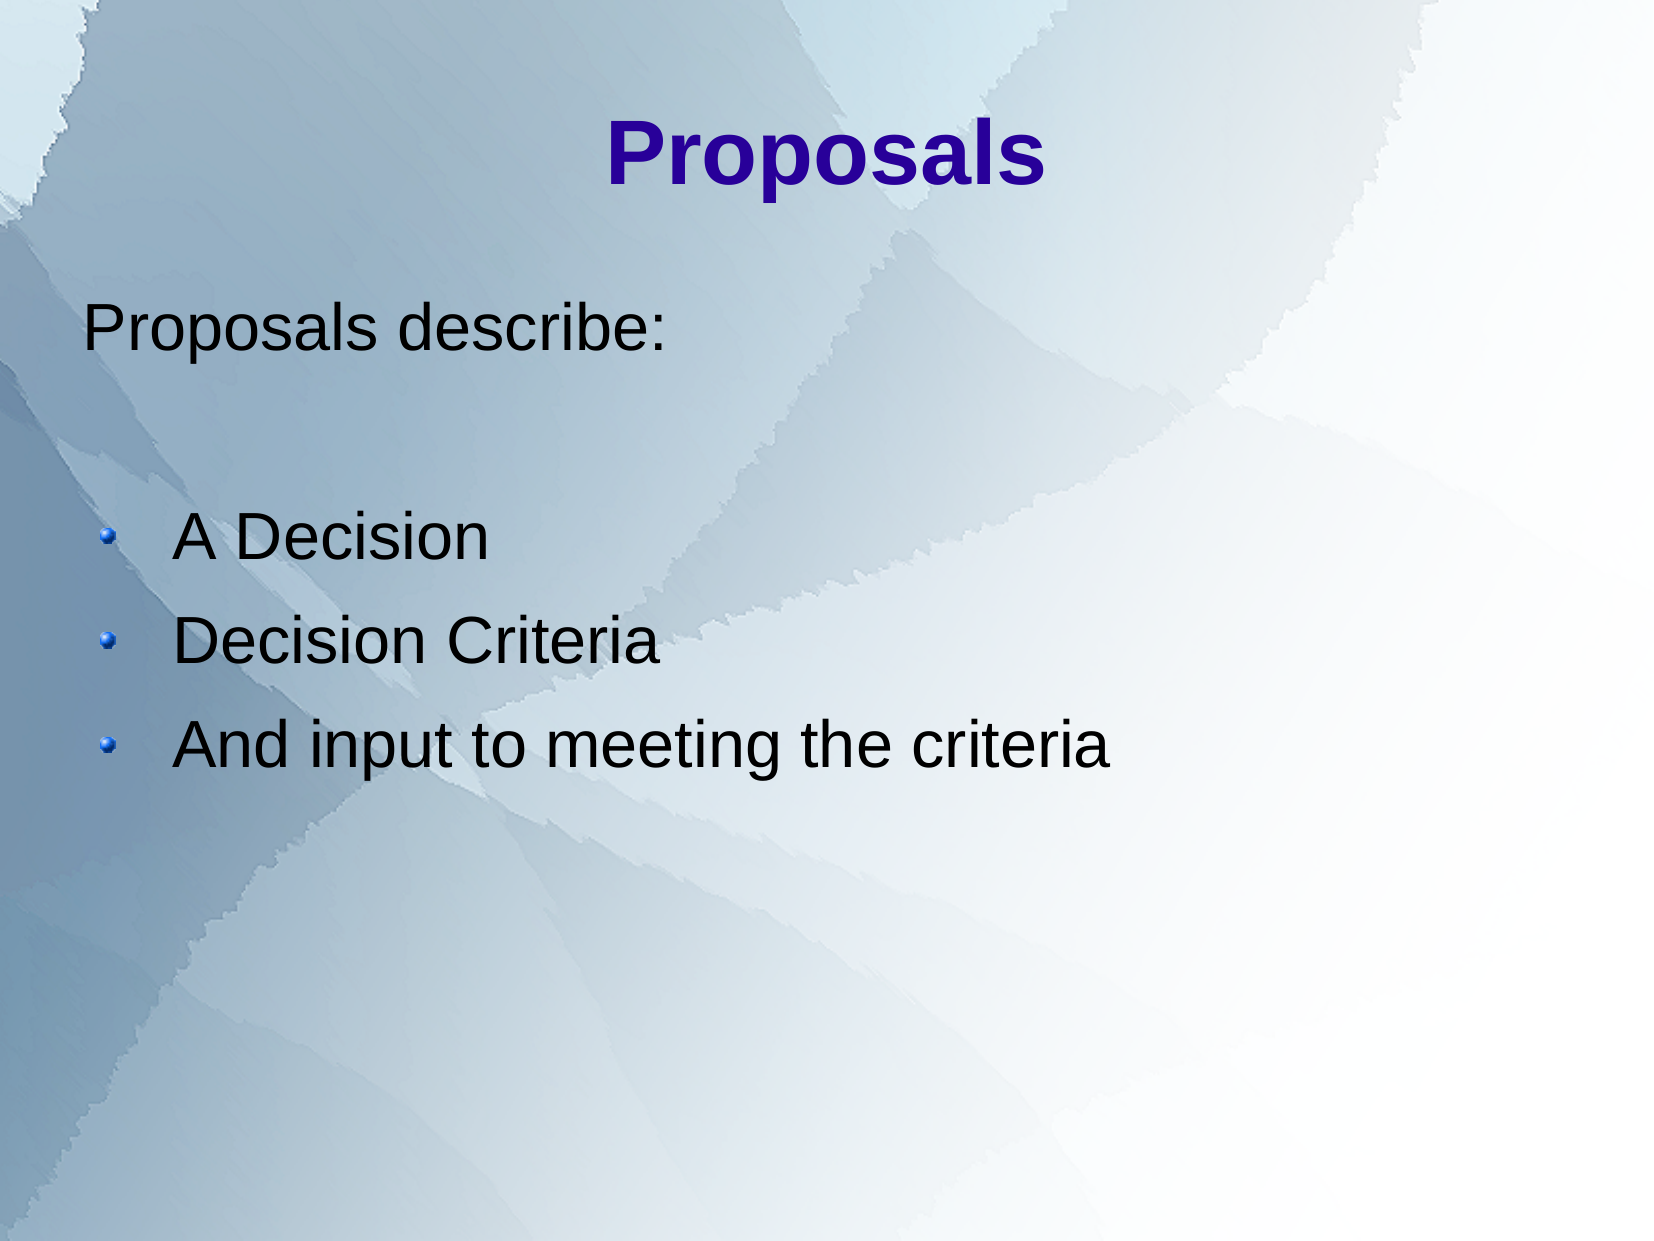

# Proposals
Proposals describe:
 A Decision
 Decision Criteria
 And input to meeting the criteria